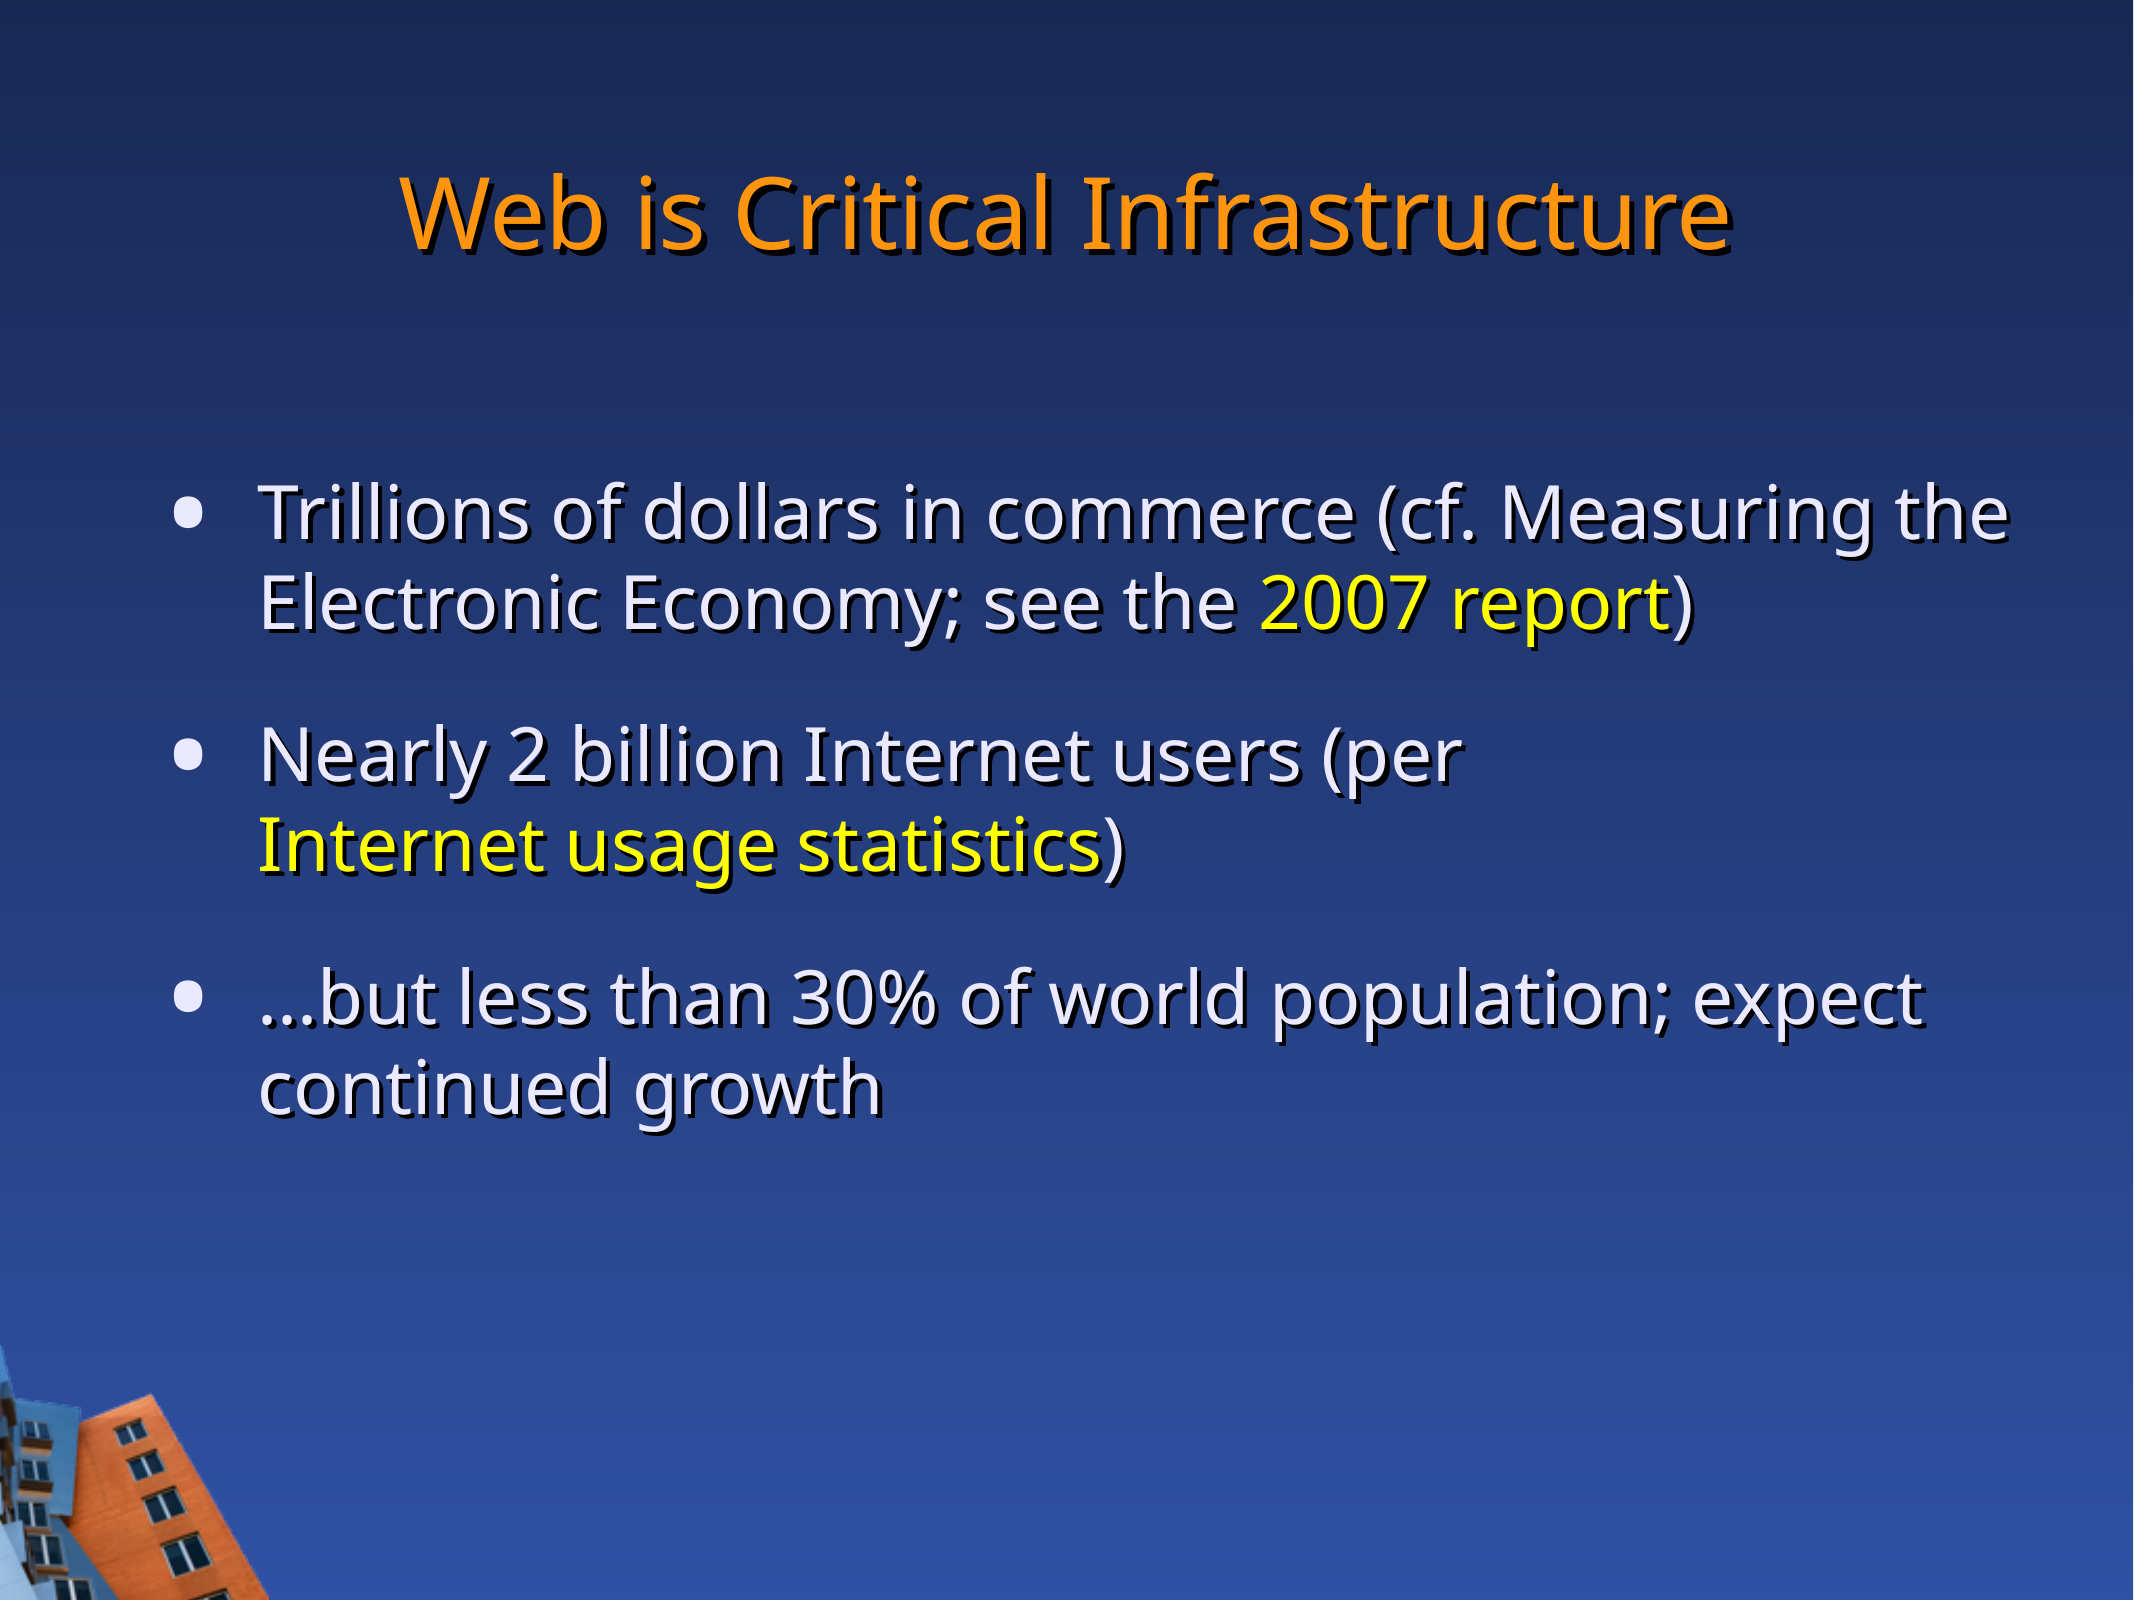

# Web is Critical Infrastructure
Trillions of dollars in commerce (cf. Measuring the Electronic Economy; see the 2007 report)
Nearly 2 billion Internet users (per Internet usage statistics)
...but less than 30% of world population; expect continued growth